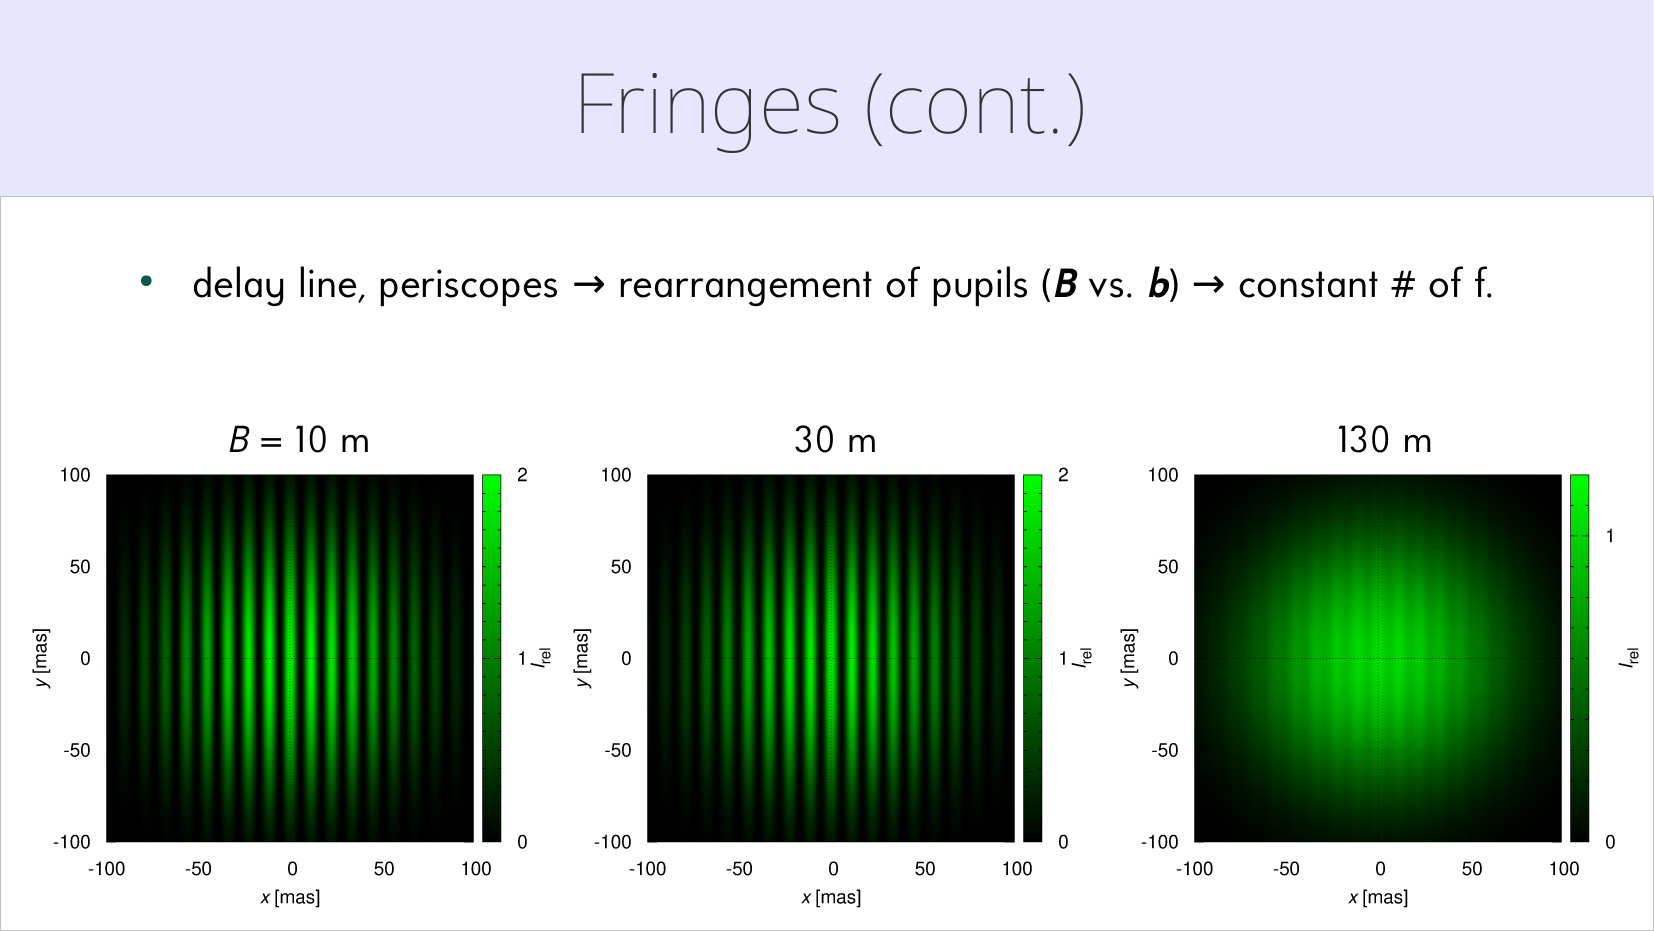

# Fringes (cont.)
delay line, periscopes → rearrangement of pupils (B vs. b) → constant # of f.
B = 10 m
30 m
130 m